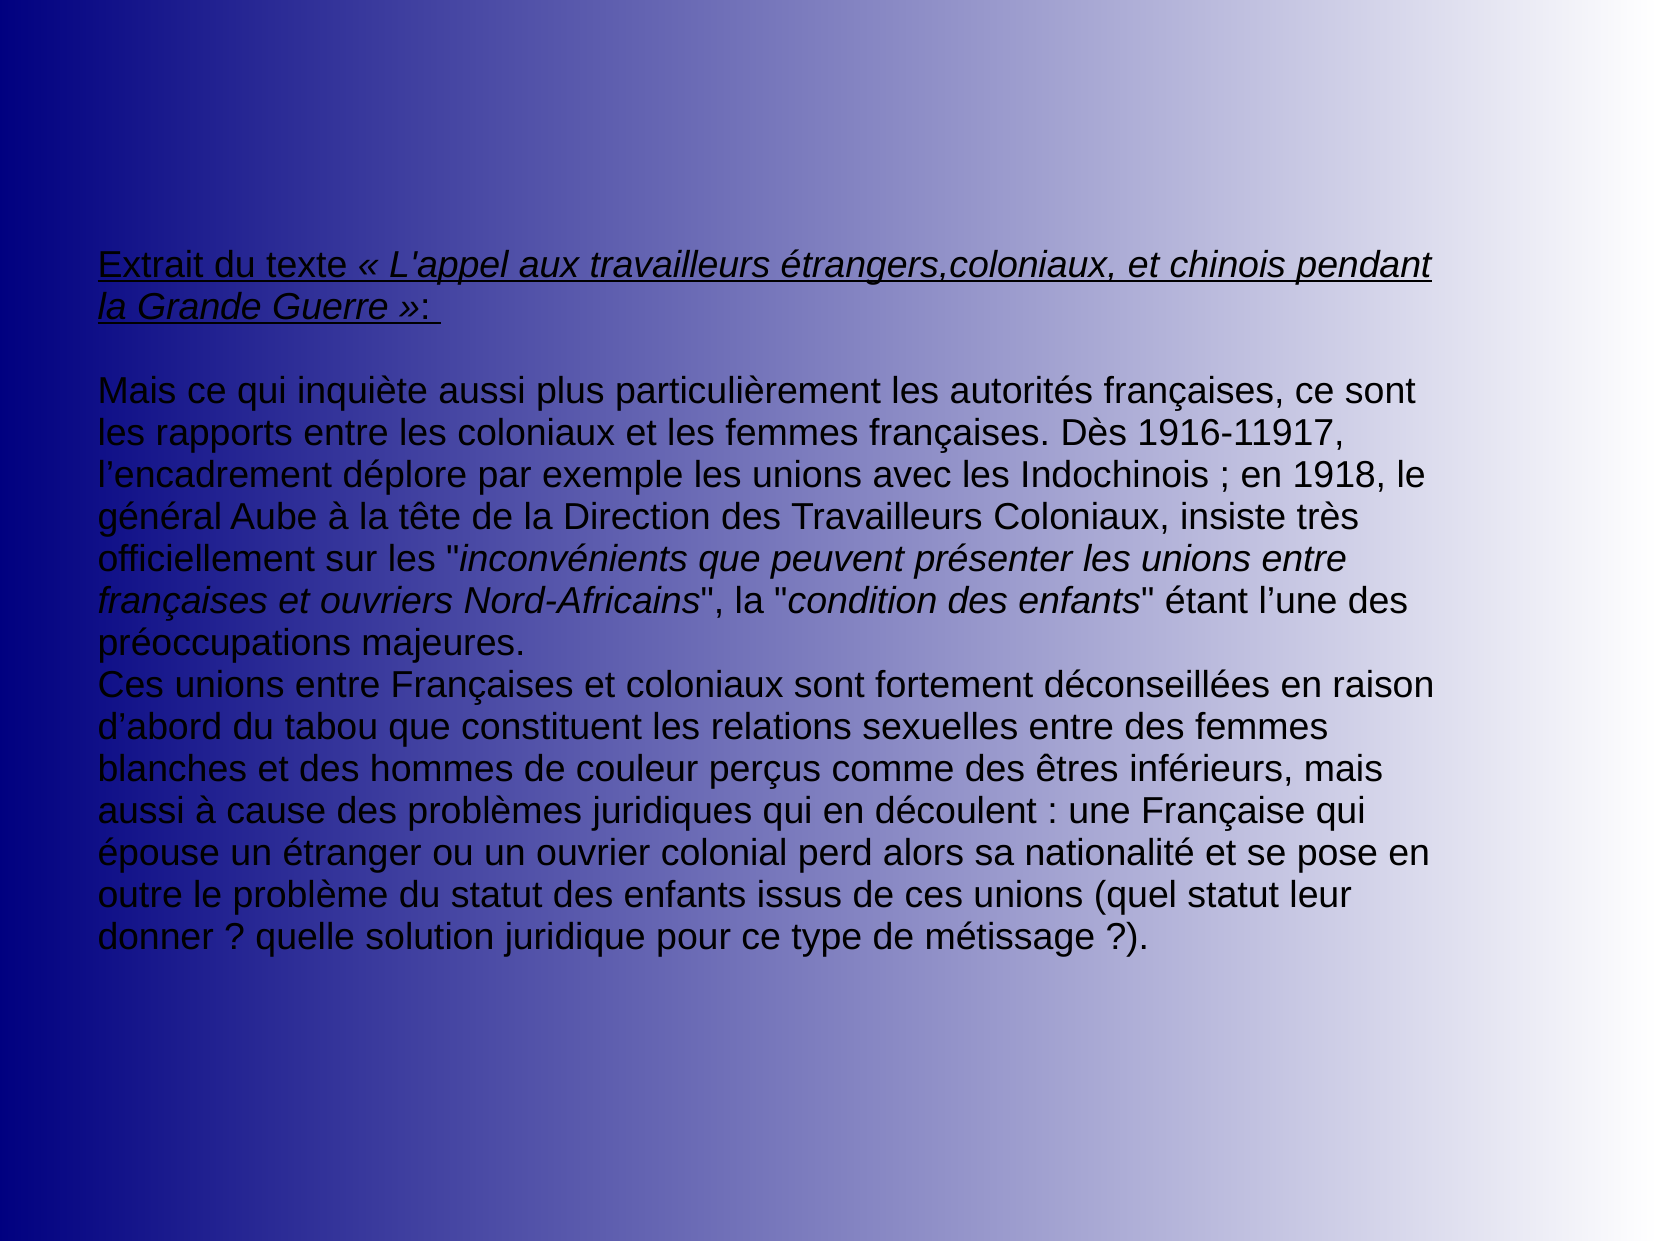

Extrait du texte « L'appel aux travailleurs étrangers,coloniaux, et chinois pendant la Grande Guerre »:
Mais ce qui inquiète aussi plus particulièrement les autorités françaises, ce sont les rapports entre les coloniaux et les femmes françaises. Dès 1916-11917, l’encadrement déplore par exemple les unions avec les Indochinois ; en 1918, le général Aube à la tête de la Direction des Travailleurs Coloniaux, insiste très officiellement sur les "inconvénients que peuvent présenter les unions entre françaises et ouvriers Nord-Africains", la "condition des enfants" étant l’une des préoccupations majeures.
Ces unions entre Françaises et coloniaux sont fortement déconseillées en raison d’abord du tabou que constituent les relations sexuelles entre des femmes blanches et des hommes de couleur perçus comme des êtres inférieurs, mais aussi à cause des problèmes juridiques qui en découlent : une Française qui épouse un étranger ou un ouvrier colonial perd alors sa nationalité et se pose en outre le problème du statut des enfants issus de ces unions (quel statut leur donner ? quelle solution juridique pour ce type de métissage ?).